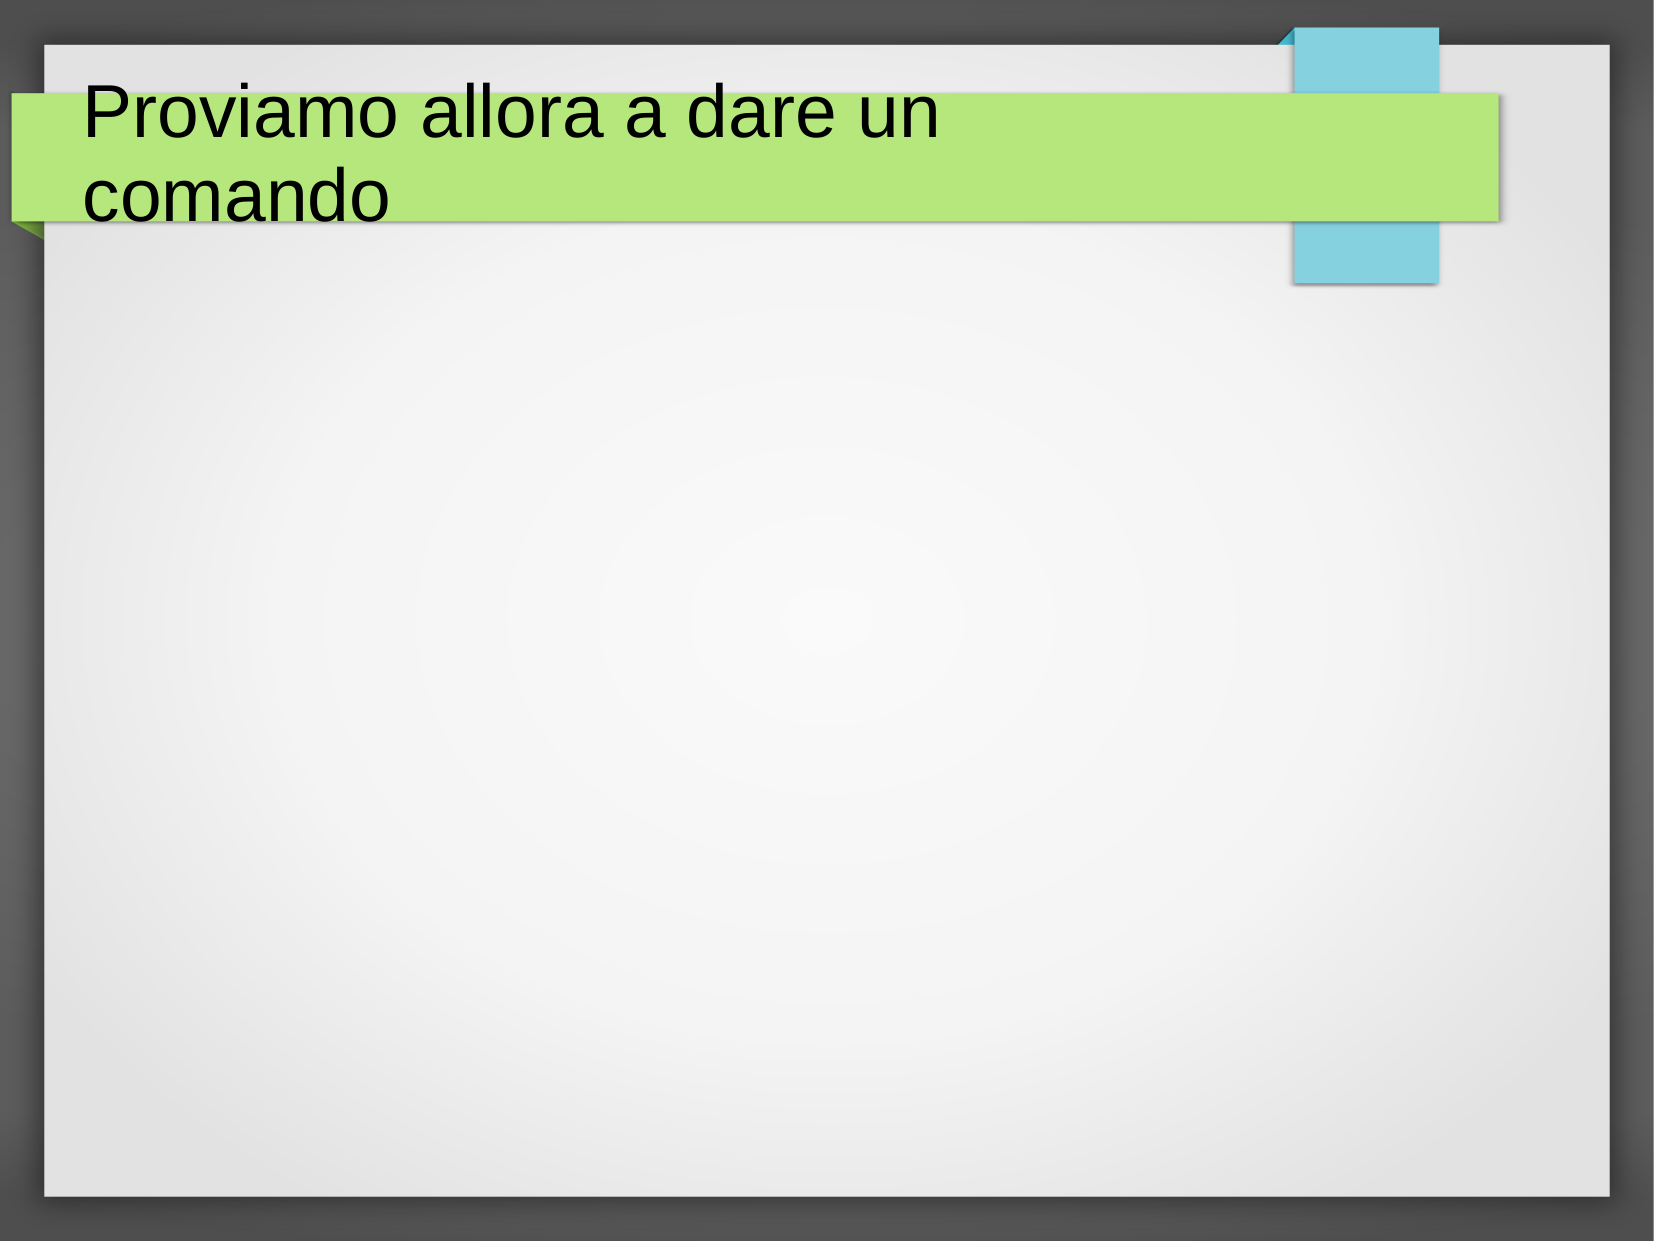

# Proviamo allora a dare un comando